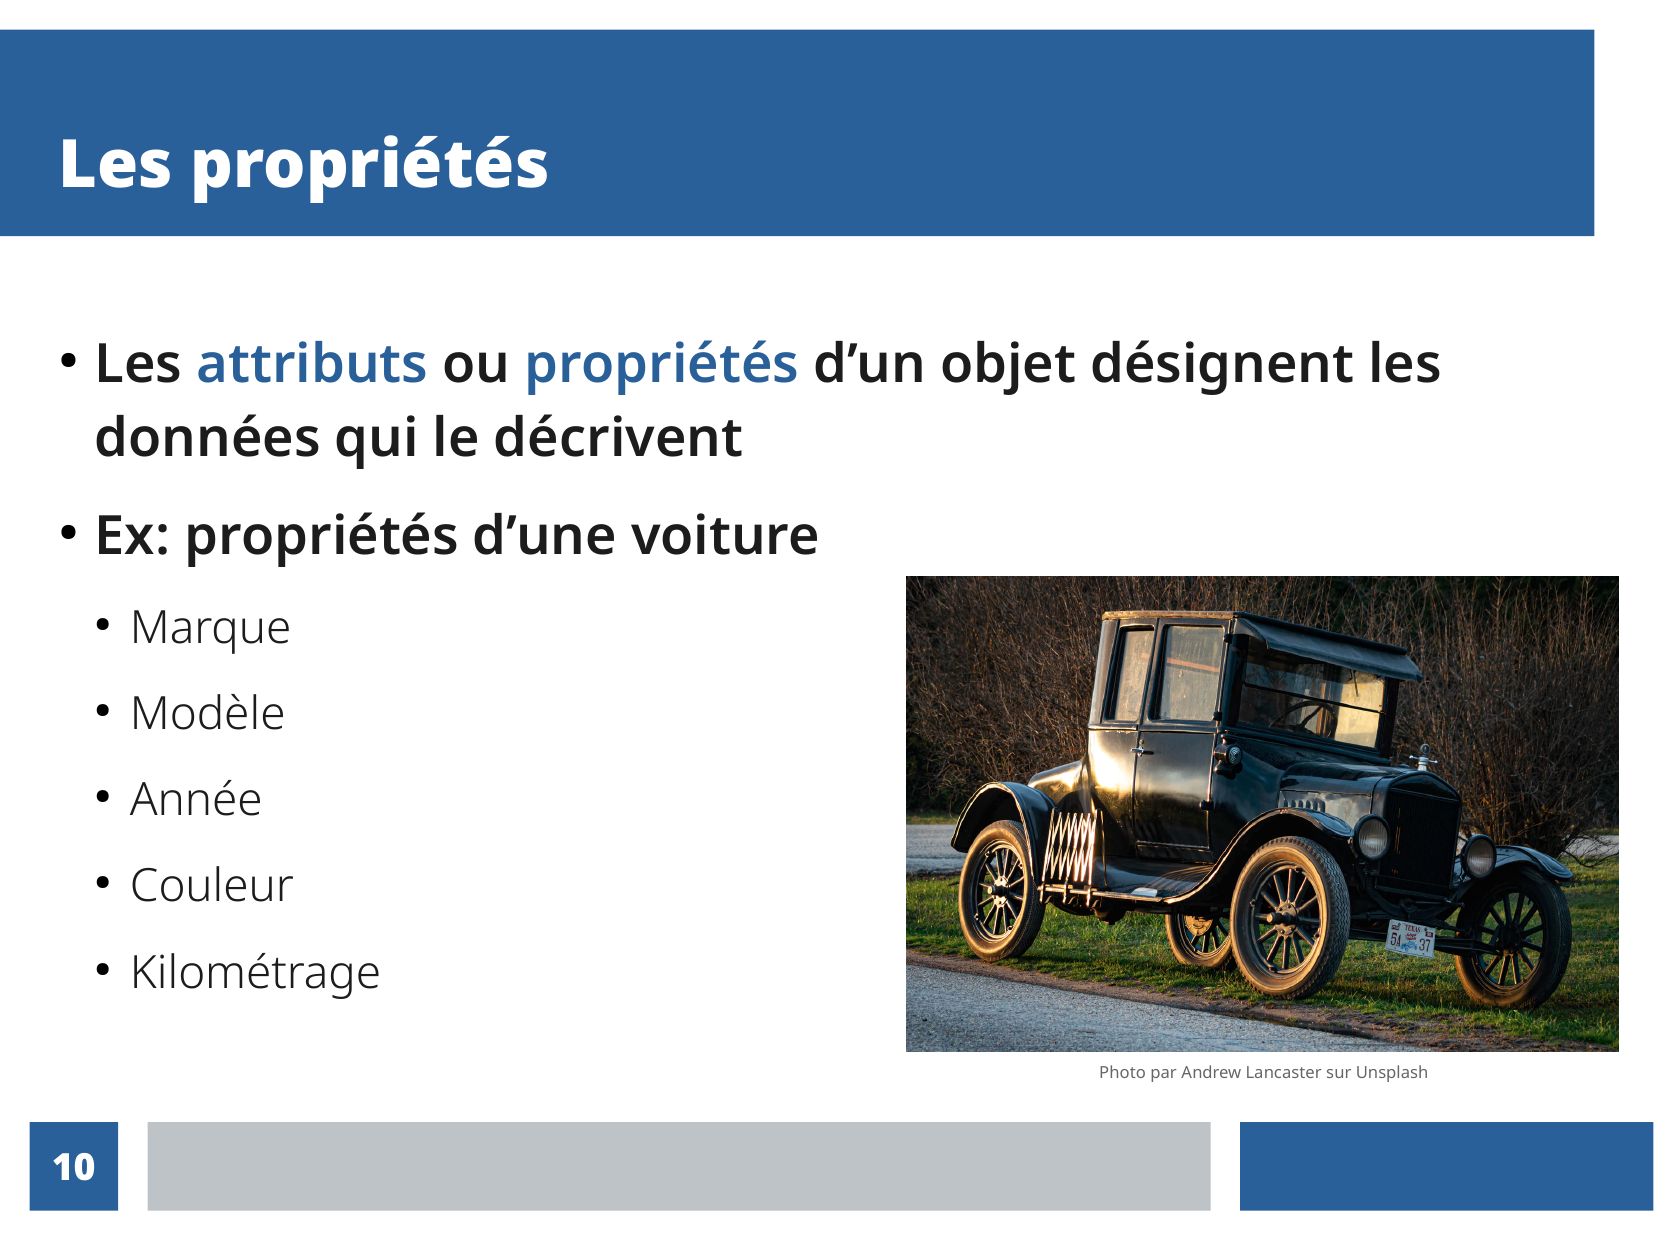

# Les propriétés
Les attributs ou propriétés d’un objet désignent les données qui le décrivent
Ex: propriétés d’une voiture
Marque
Modèle
Année
Couleur
Kilométrage
Photo par Andrew Lancaster sur Unsplash
10